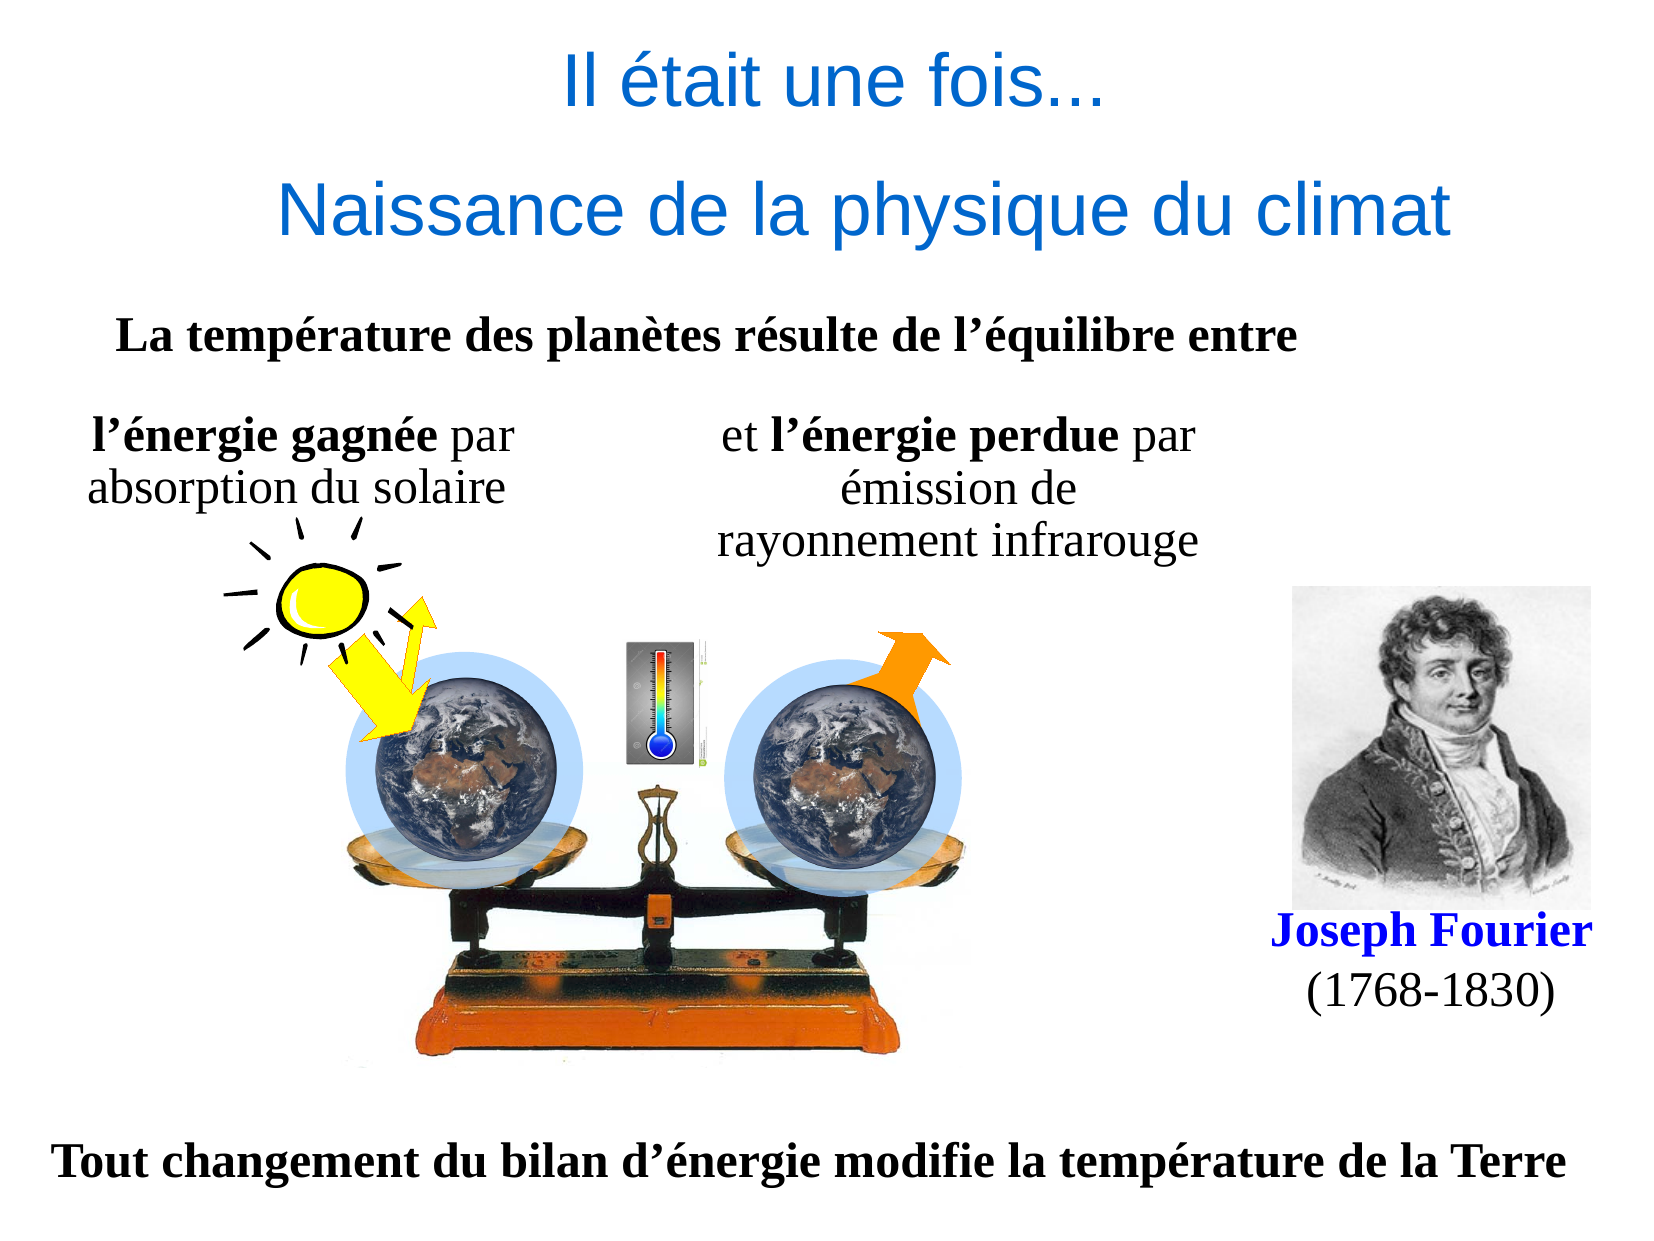

Il était une fois...
# Naissance de la physique du climat
La température des planètes résulte de l’équilibre entre
l’énergie gagnée par absorption du solaire
et l’énergie perdue par émission de rayonnement infrarouge
Joseph Fourier
(1768-1830)
Tout changement du bilan d’énergie modifie la température de la Terre